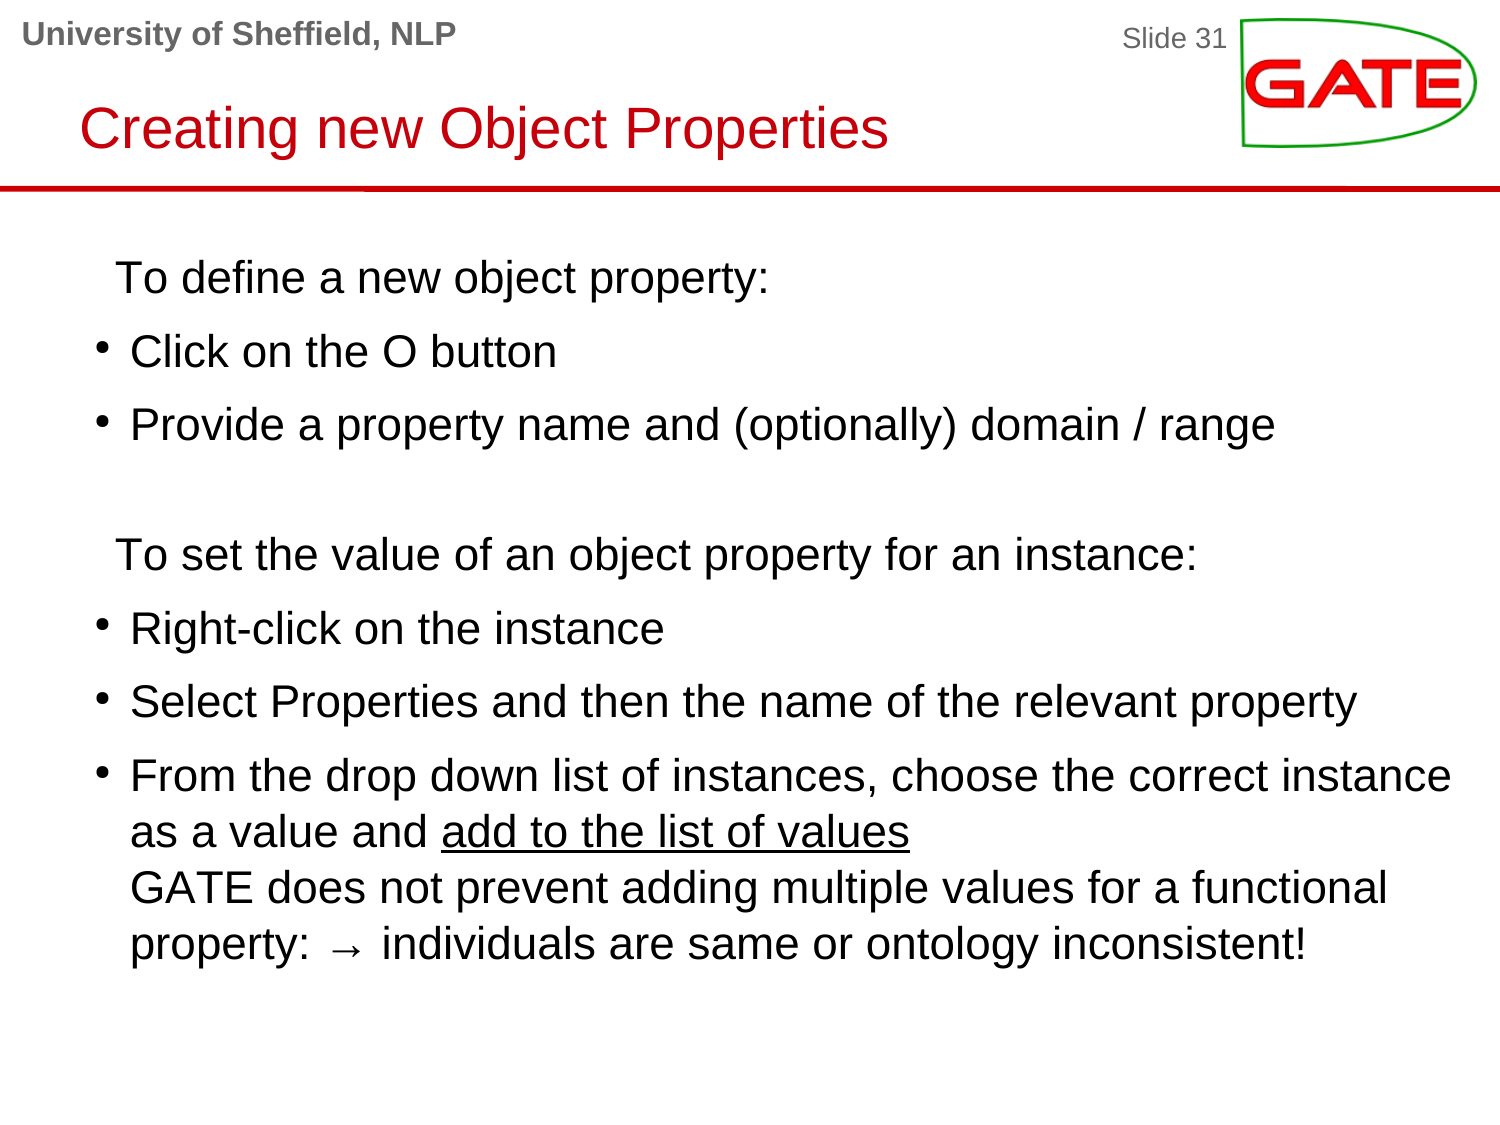

31
# Creating new Object Properties
To define a new object property:
Click on the O button
Provide a property name and (optionally) domain / range
To set the value of an object property for an instance:
Right-click on the instance
Select Properties and then the name of the relevant property
From the drop down list of instances, choose the correct instance as a value and add to the list of values
GATE does not prevent adding multiple values for a functional property: → individuals are same or ontology inconsistent!